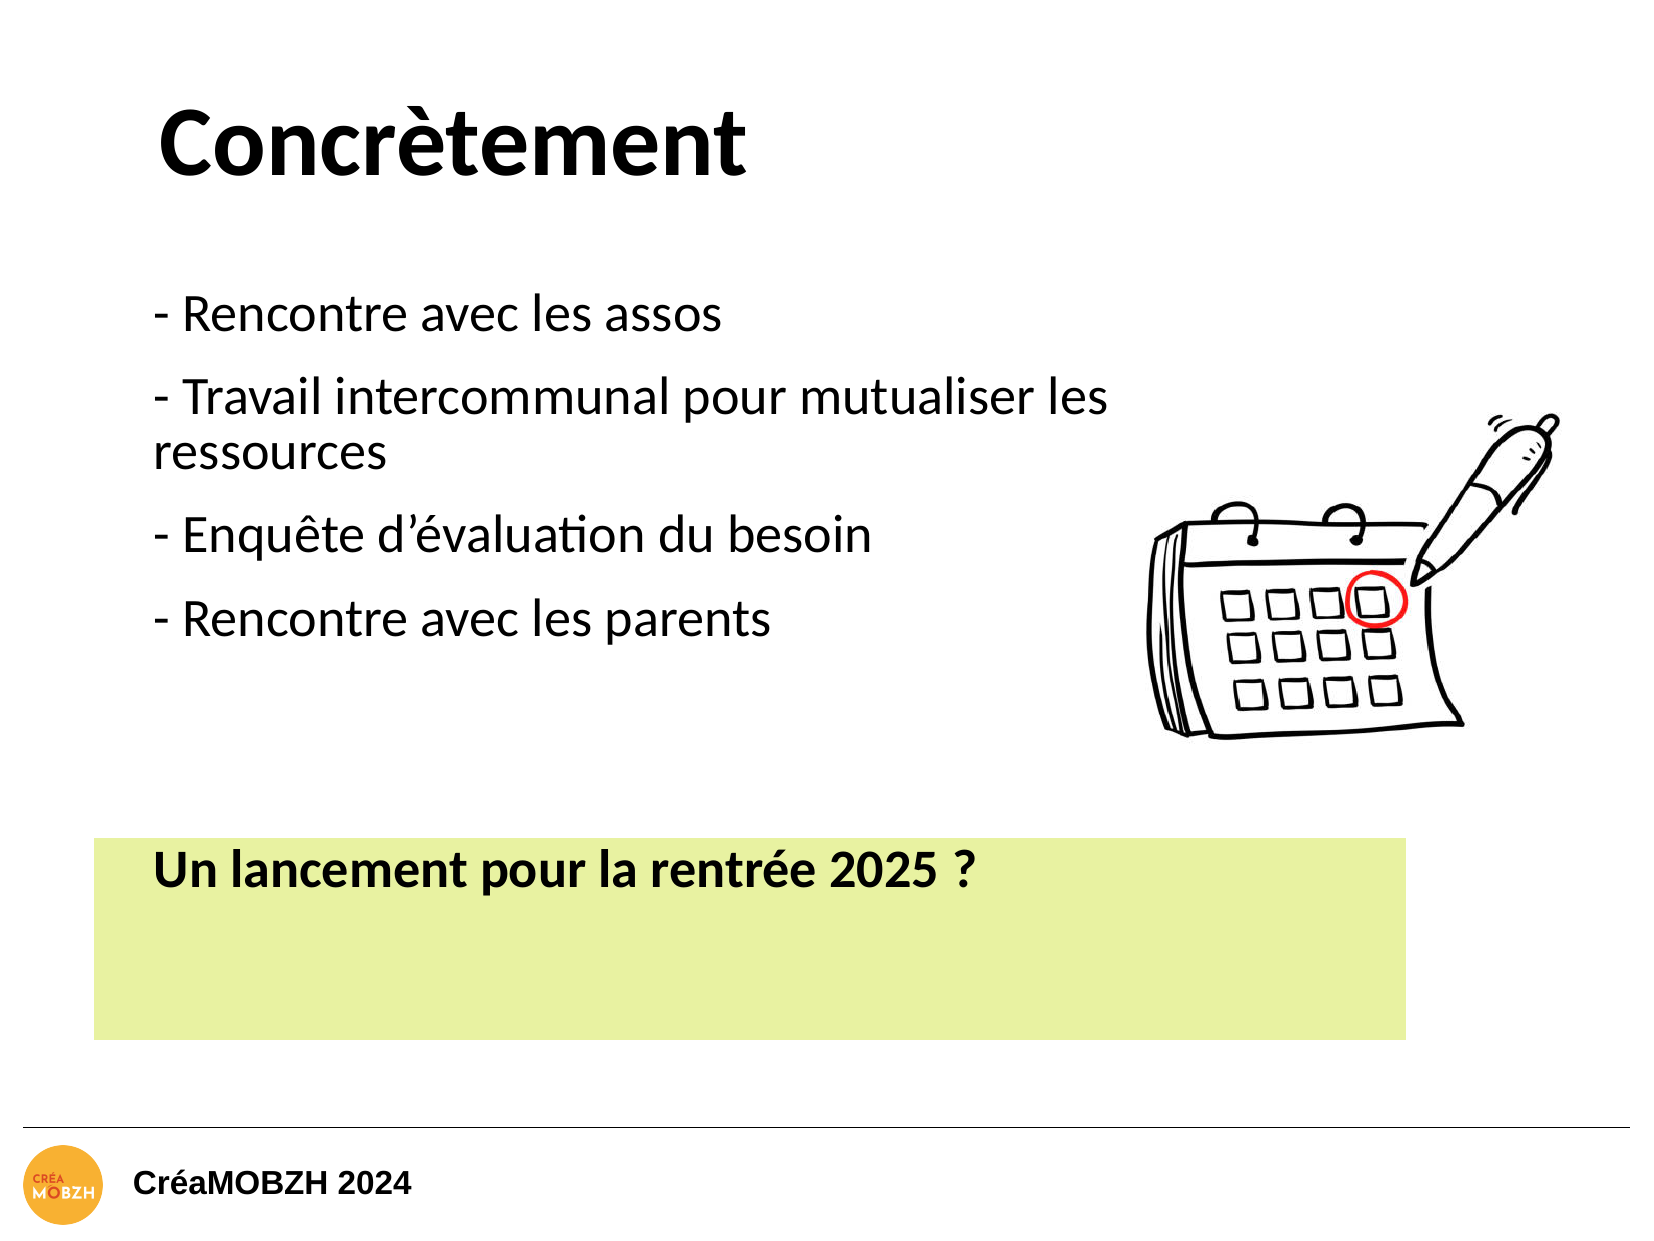

# Concrètement
- Rencontre avec les assos
- Travail intercommunal pour mutualiser les ressources
- Enquête d’évaluation du besoin
- Rencontre avec les parents
Un lancement pour la rentrée 2025 ?
CréaMOBZH 2024